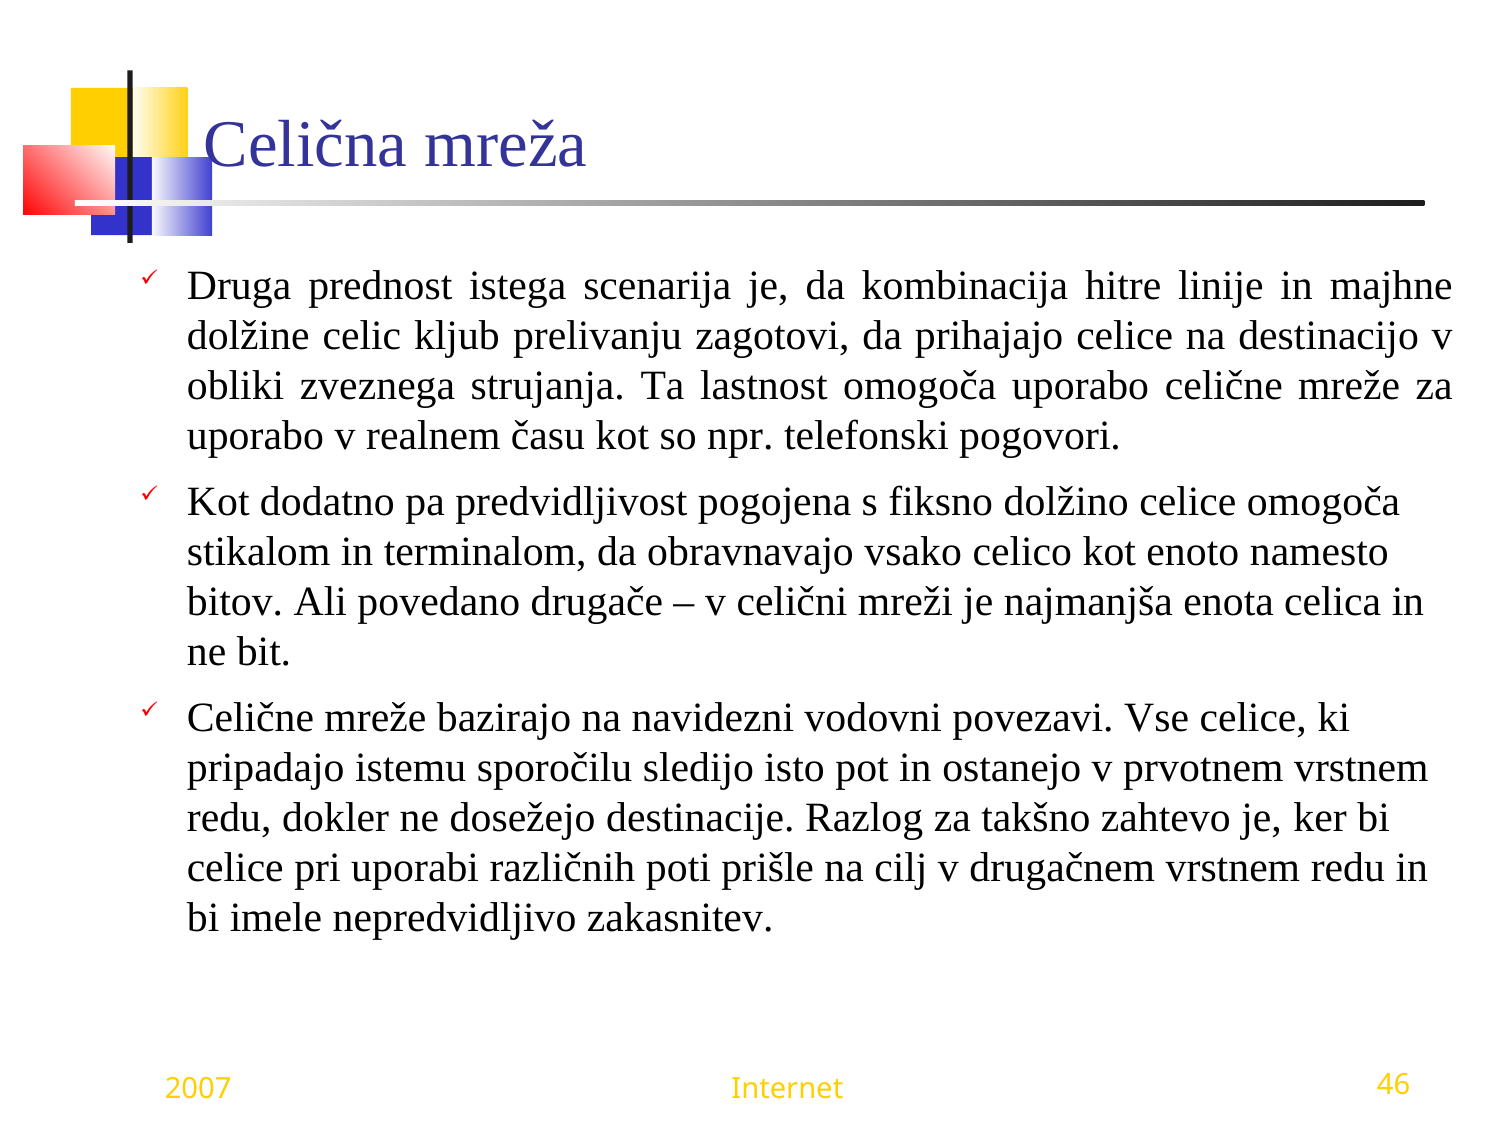

# Celična mreža
Druga prednost istega scenarija je, da kombinacija hitre linije in majhne dolžine celic kljub prelivanju zagotovi, da prihajajo celice na destinacijo v obliki zveznega strujanja. Ta lastnost omogoča uporabo celične mreže za uporabo v realnem času kot so npr. telefonski pogovori.
Kot dodatno pa predvidljivost pogojena s fiksno dolžino celice omogoča stikalom in terminalom, da obravnavajo vsako celico kot enoto namesto bitov. Ali povedano drugače – v celični mreži je najmanjša enota celica in ne bit.
Celične mreže bazirajo na navidezni vodovni povezavi. Vse celice, ki pripadajo istemu sporočilu sledijo isto pot in ostanejo v prvotnem vrstnem redu, dokler ne dosežejo destinacije. Razlog za takšno zahtevo je, ker bi celice pri uporabi različnih poti prišle na cilj v drugačnem vrstnem redu in bi imele nepredvidljivo zakasnitev.
2007
Internet